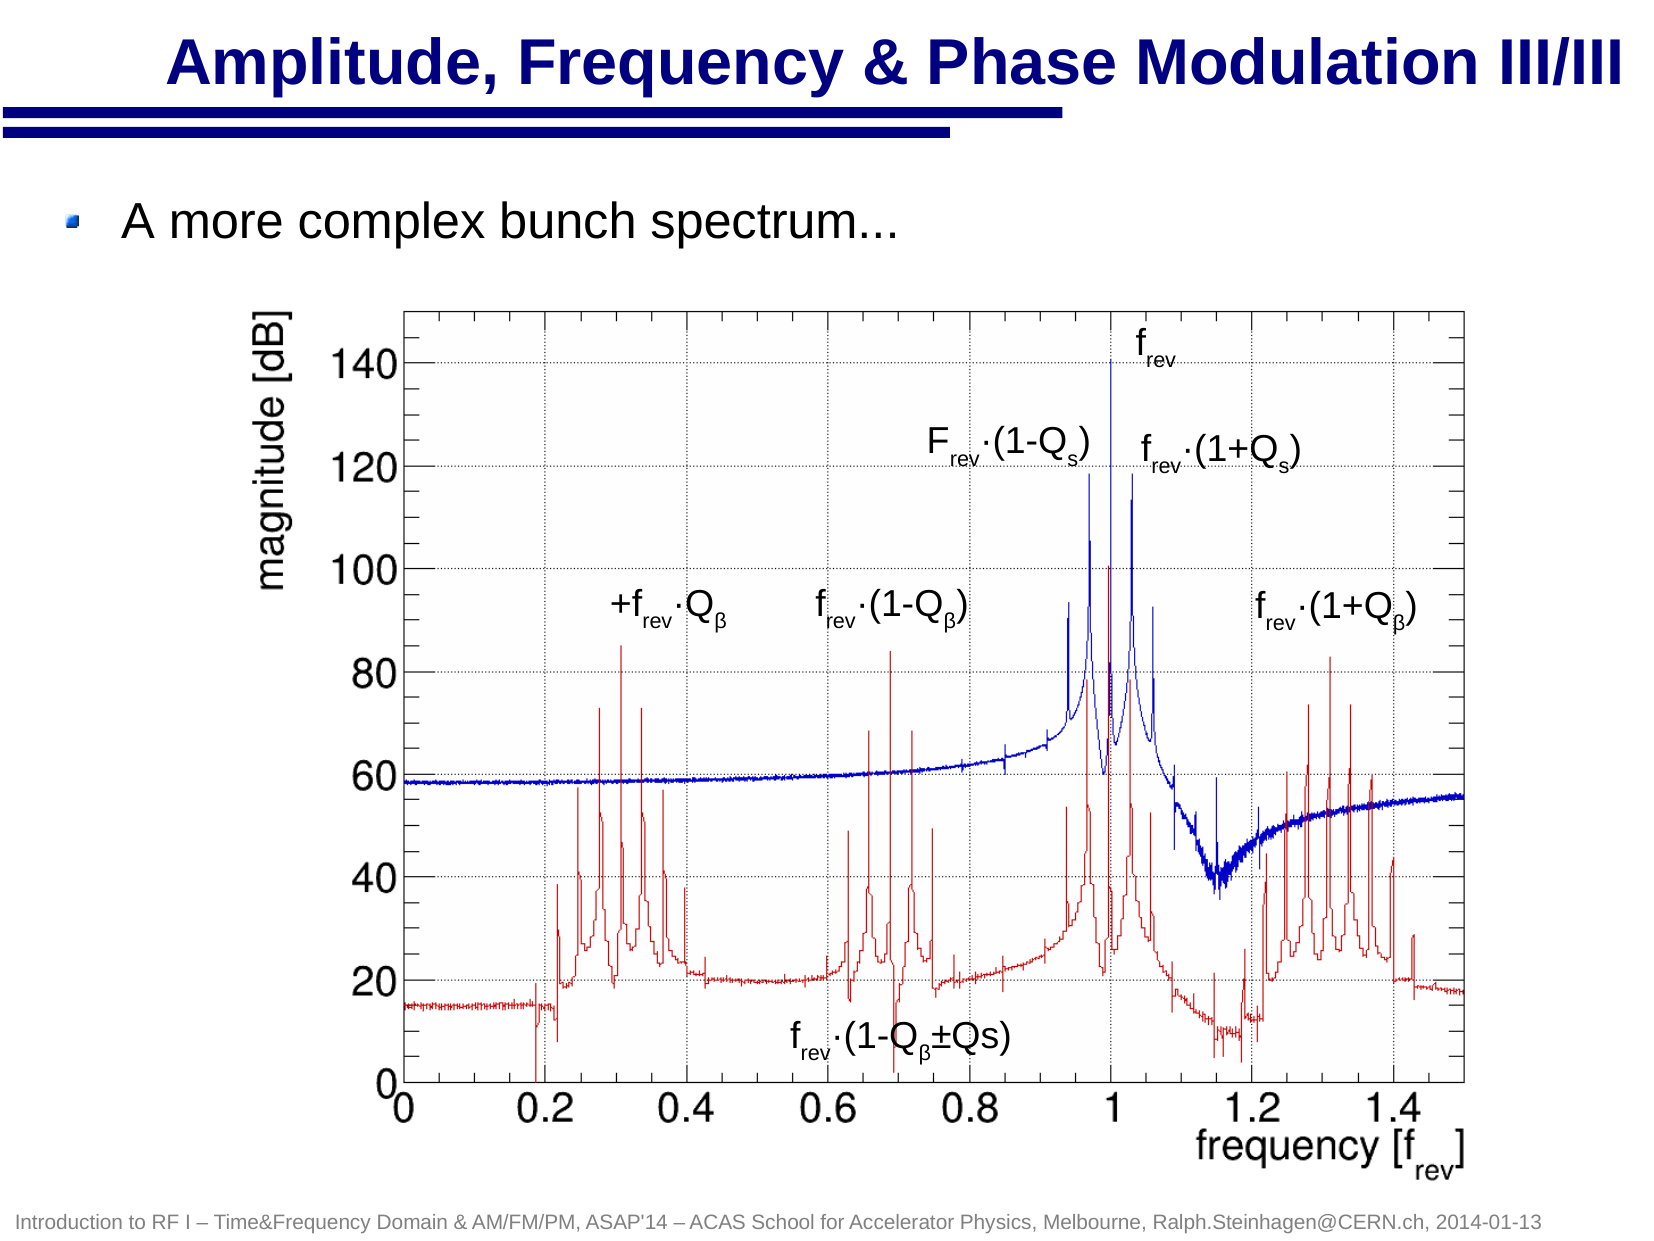

# Amplitude, Frequency & Phase Modulation III/III
A more complex bunch spectrum...
frev
Frev·(1-Qs)
frev·(1+Qs)
 frev·(1-Qβ)
+frev·Qβ
 frev·(1+Qβ)
 frev·(1-Qβ±Qs)